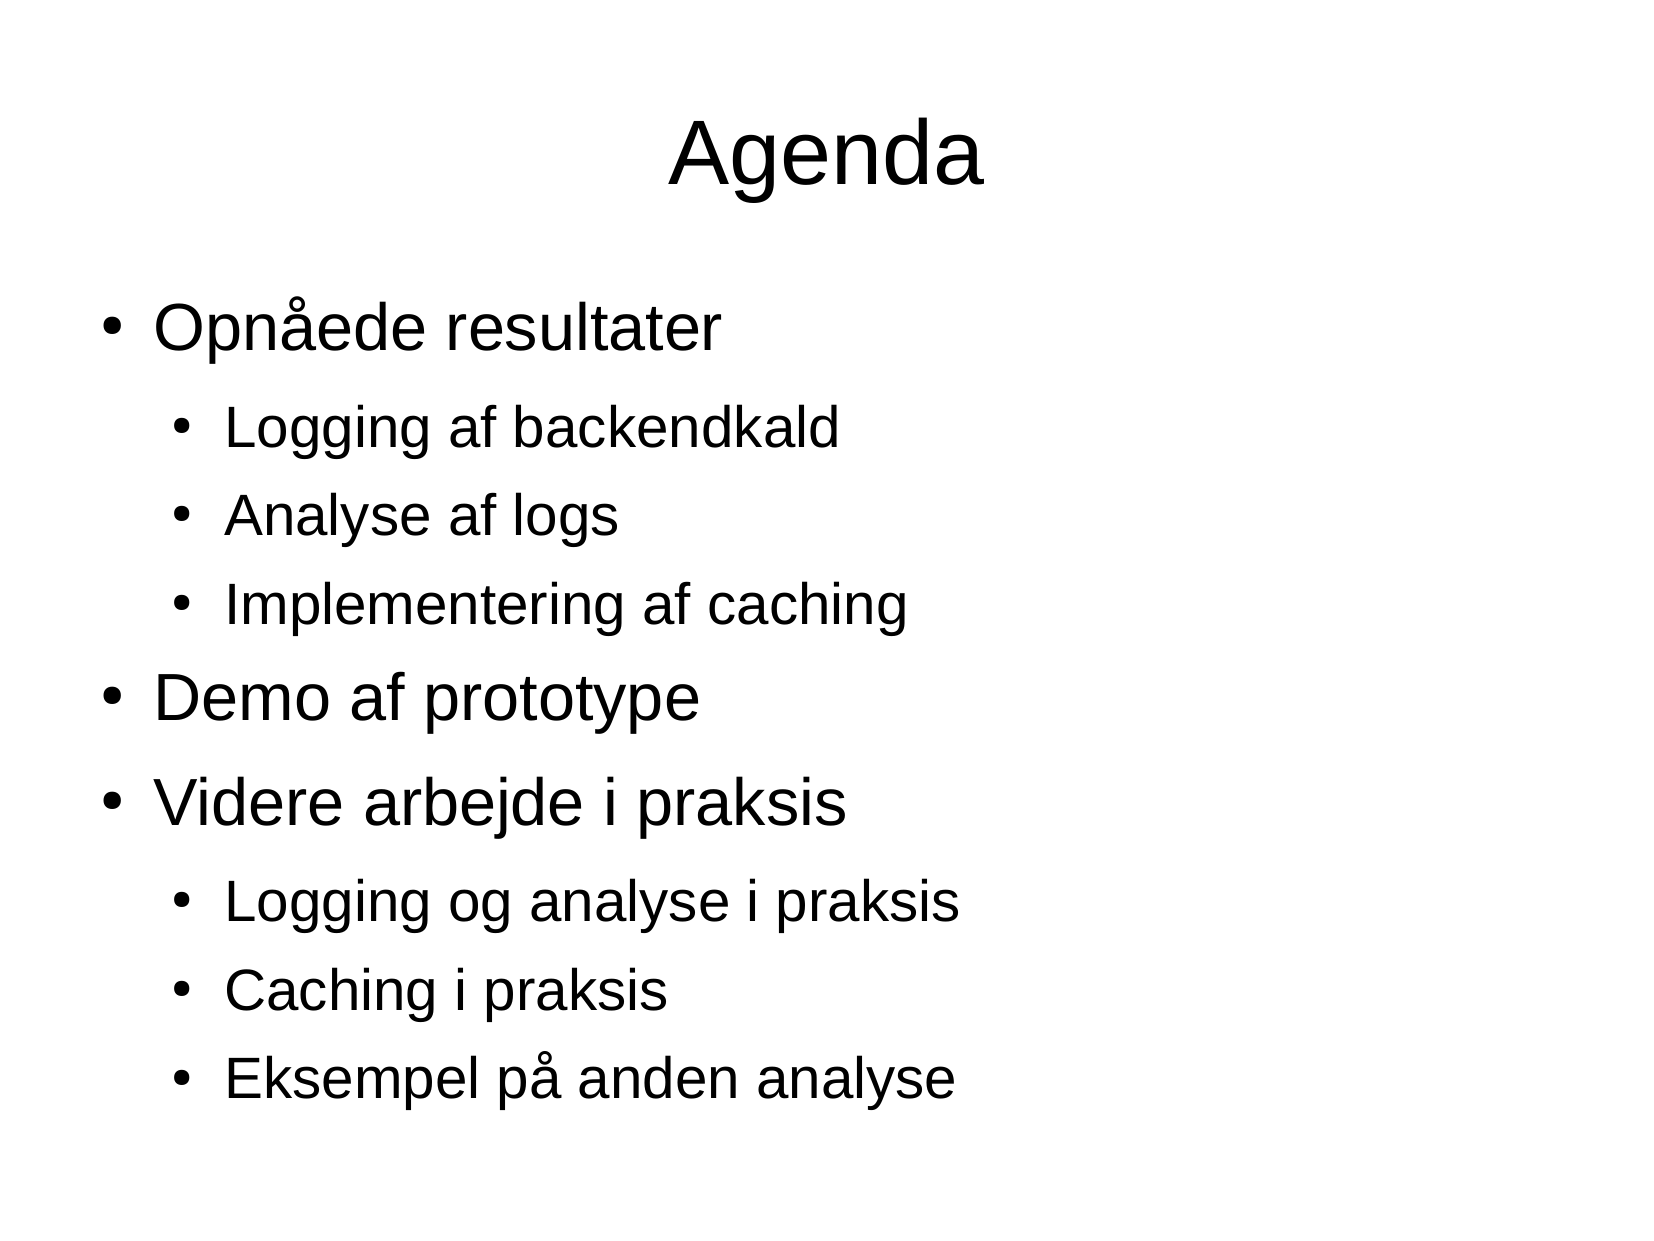

# Agenda
Opnåede resultater
Logging af backendkald
Analyse af logs
Implementering af caching
Demo af prototype
Videre arbejde i praksis
Logging og analyse i praksis
Caching i praksis
Eksempel på anden analyse